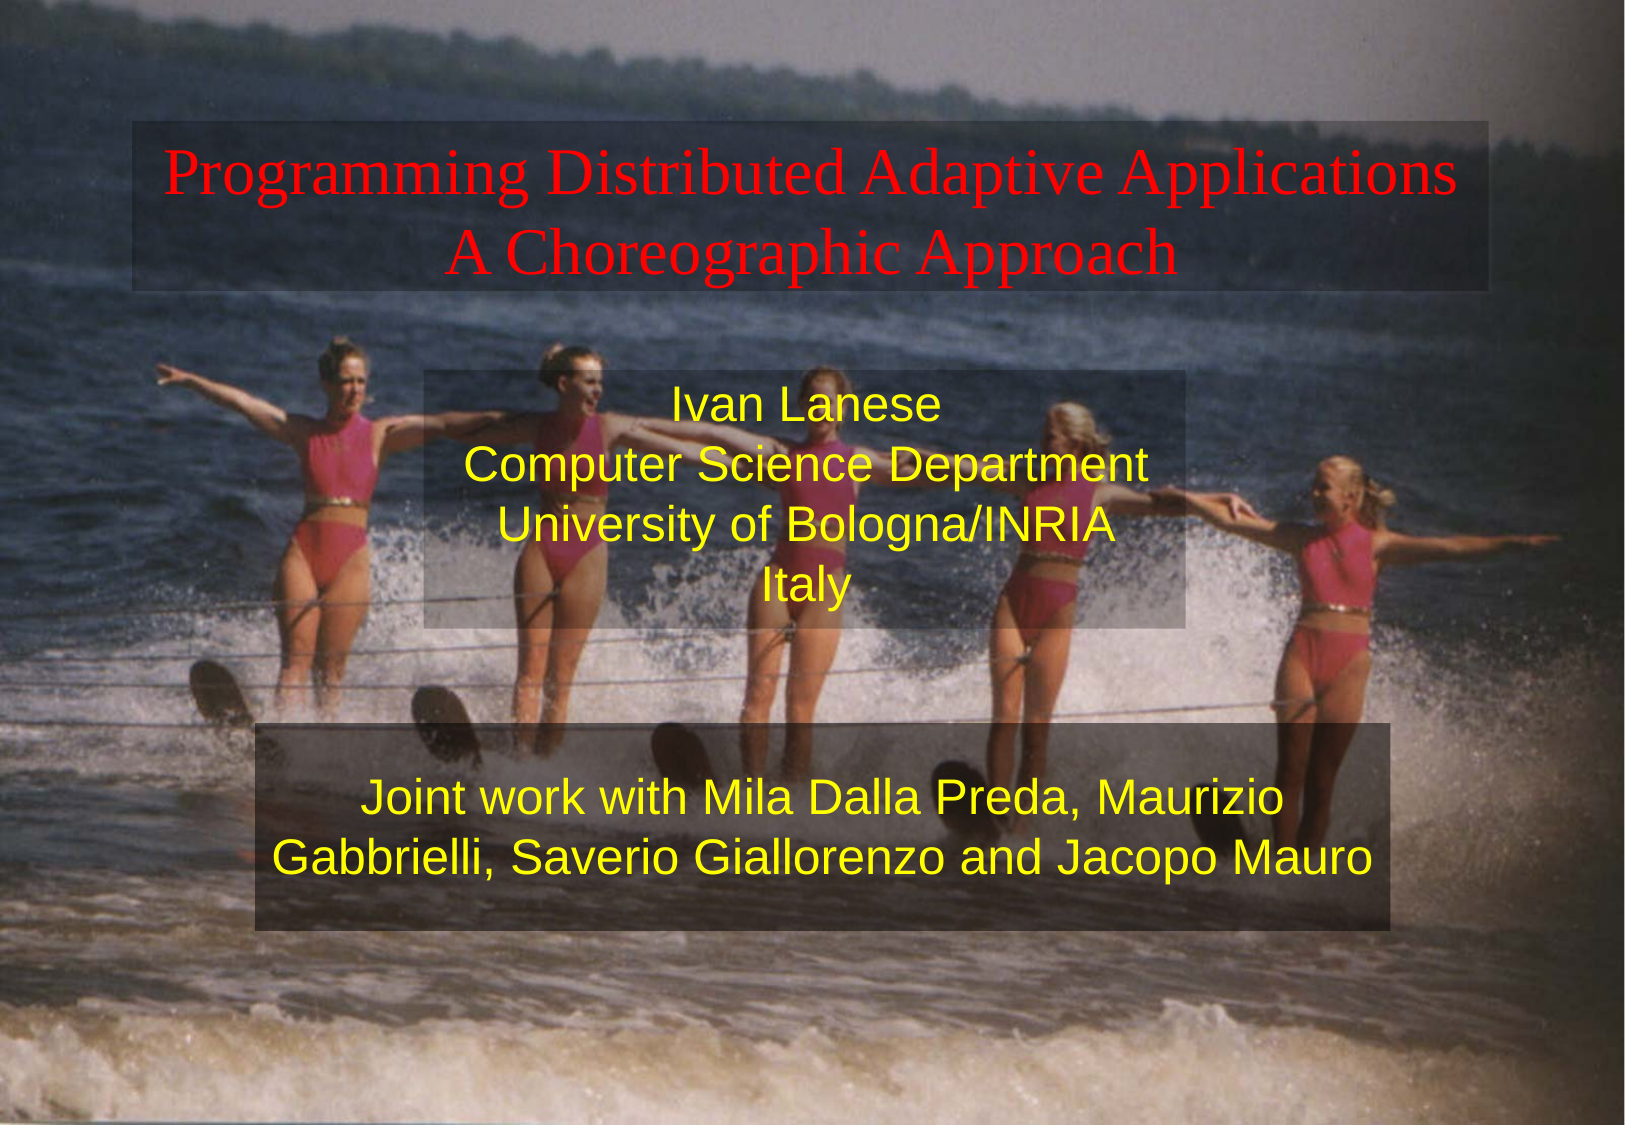

# Programming Distributed Adaptive Applications A Choreographic Approach
Ivan Lanese
Computer Science Department
University of Bologna/INRIA
Italy
Joint work with Mila Dalla Preda, Maurizio Gabbrielli, Saverio Giallorenzo and Jacopo Mauro